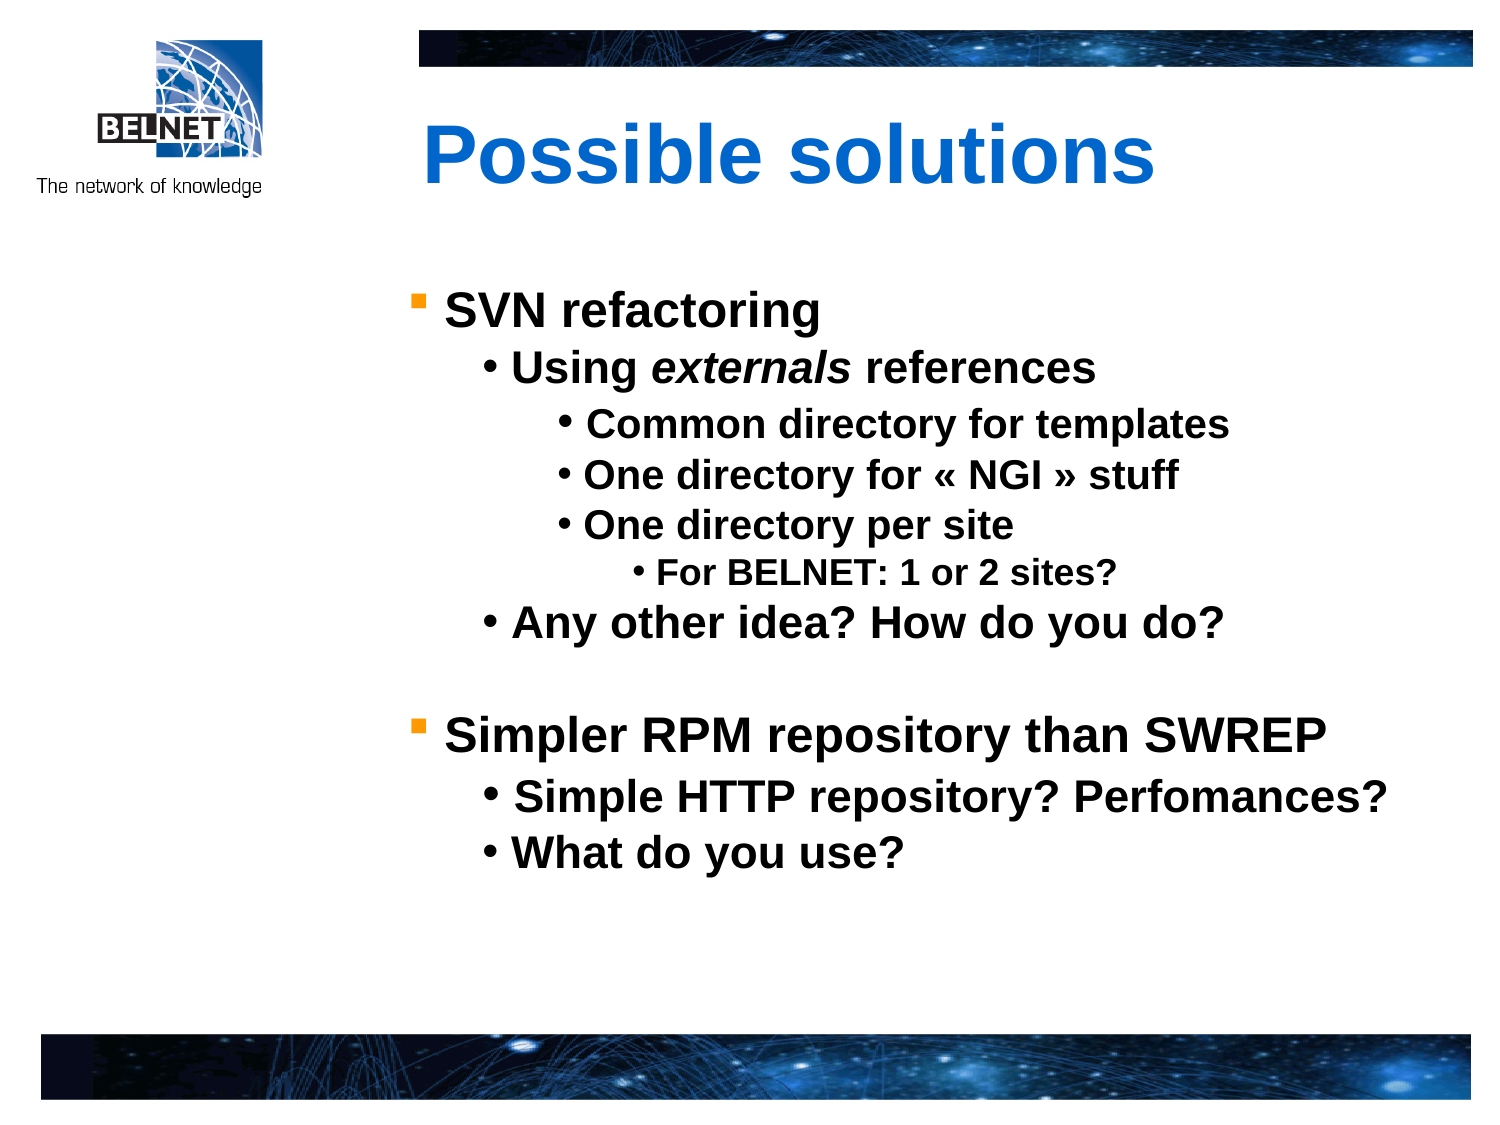

Possible solutions
 SVN refactoring
 Using externals references
 Common directory for templates
 One directory for « NGI » stuff
 One directory per site
 For BELNET: 1 or 2 sites?
 Any other idea? How do you do?
 Simpler RPM repository than SWREP
 Simple HTTP repository? Perfomances?
 What do you use?